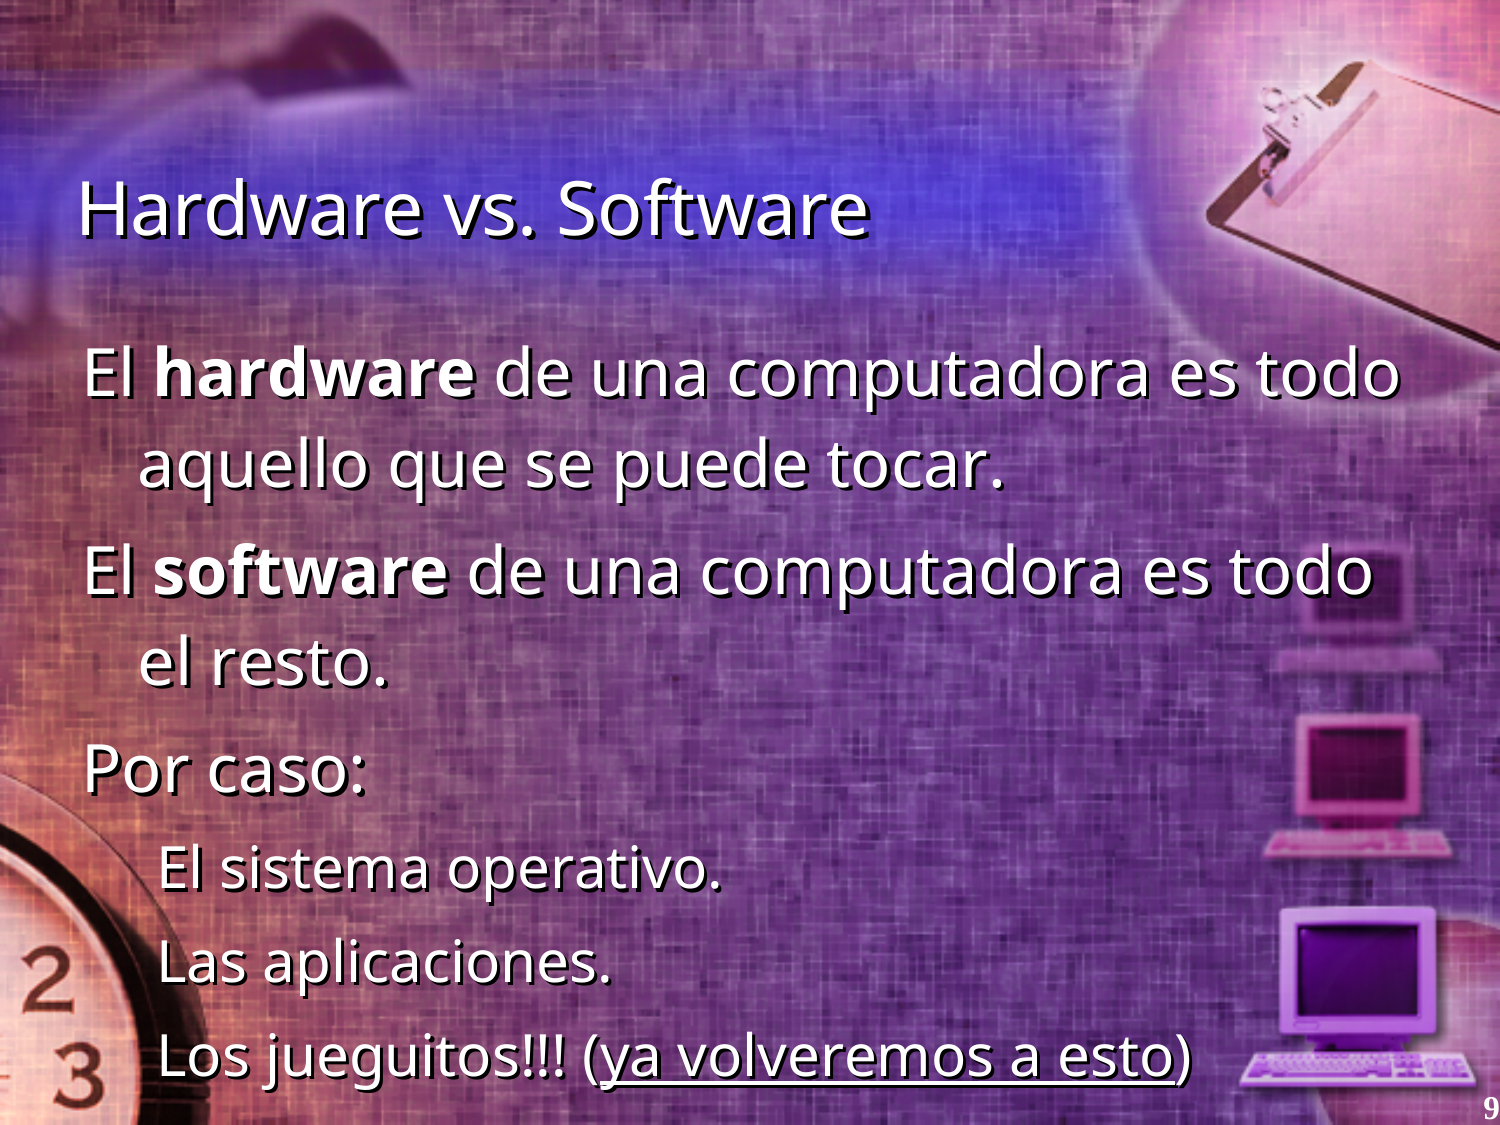

# Hardware vs. Software
El hardware de una computadora es todo aquello que se puede tocar.
El software de una computadora es todo el resto.
Por caso:
El sistema operativo.
Las aplicaciones.
Los jueguitos!!! (ya volveremos a esto)
9